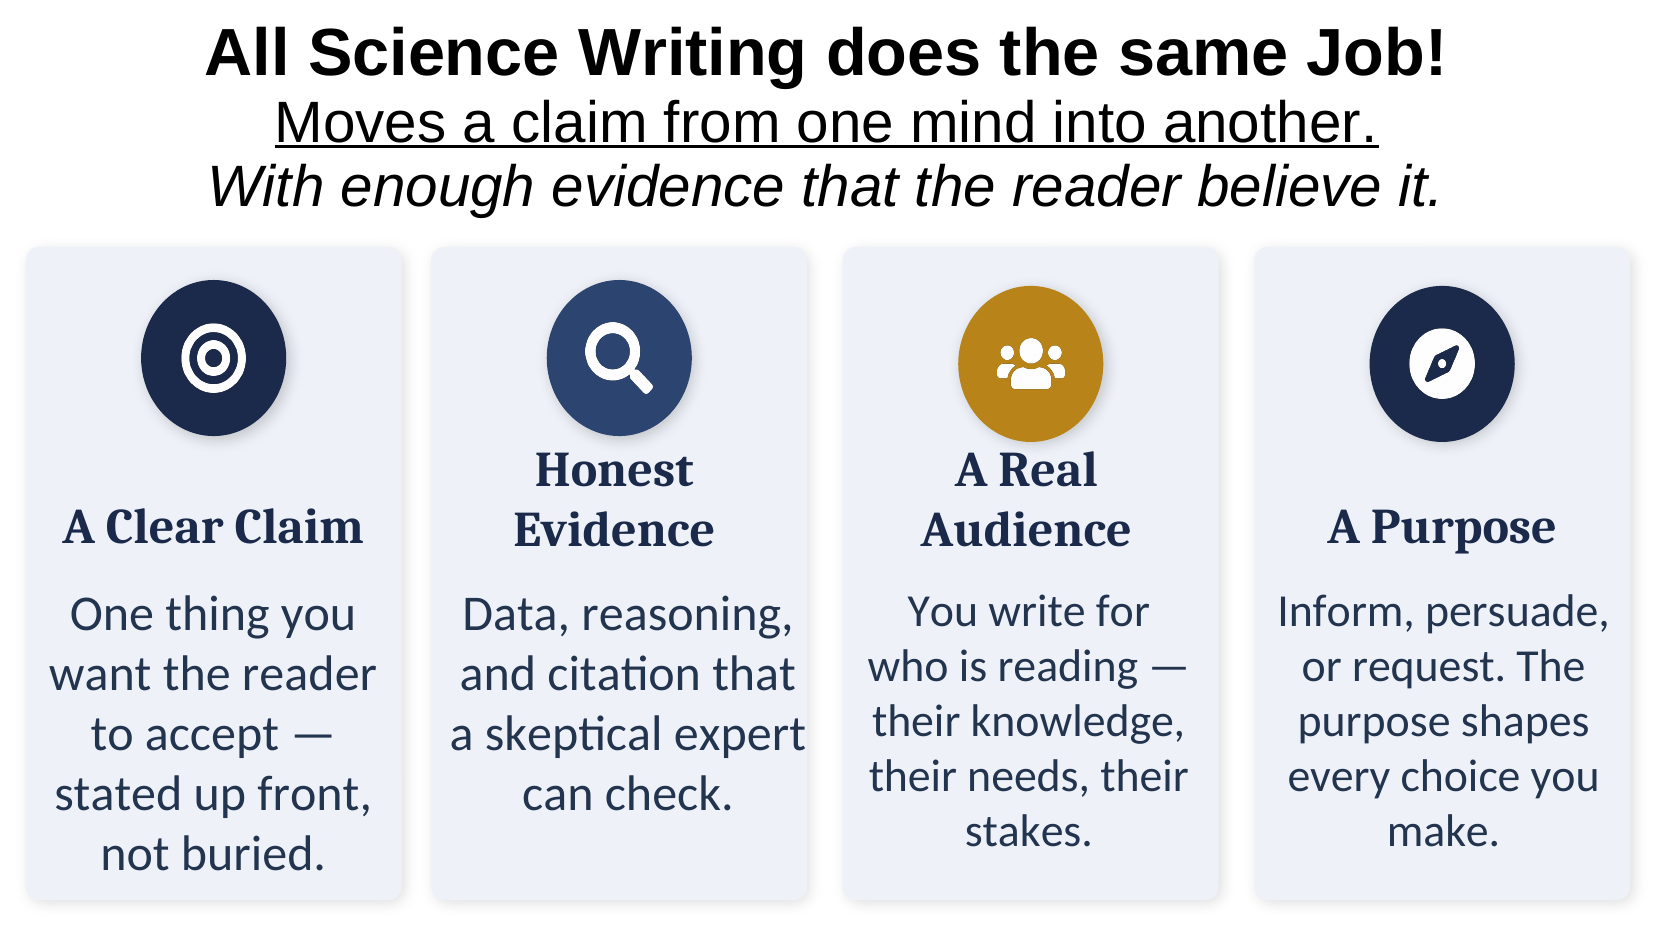

# All Science Writing does the same Job! Moves a claim from one mind into another. With enough evidence that the reader believe it.
Honest Evidence
A Real Audience
A Clear Claim
A Purpose
One thing you want the reader to accept — stated up front, not buried.
Data, reasoning, and citation that a skeptical expert can check.
You write for who is reading — their knowledge, their needs, their stakes.
Inform, persuade, or request. The purpose shapes every choice you make.